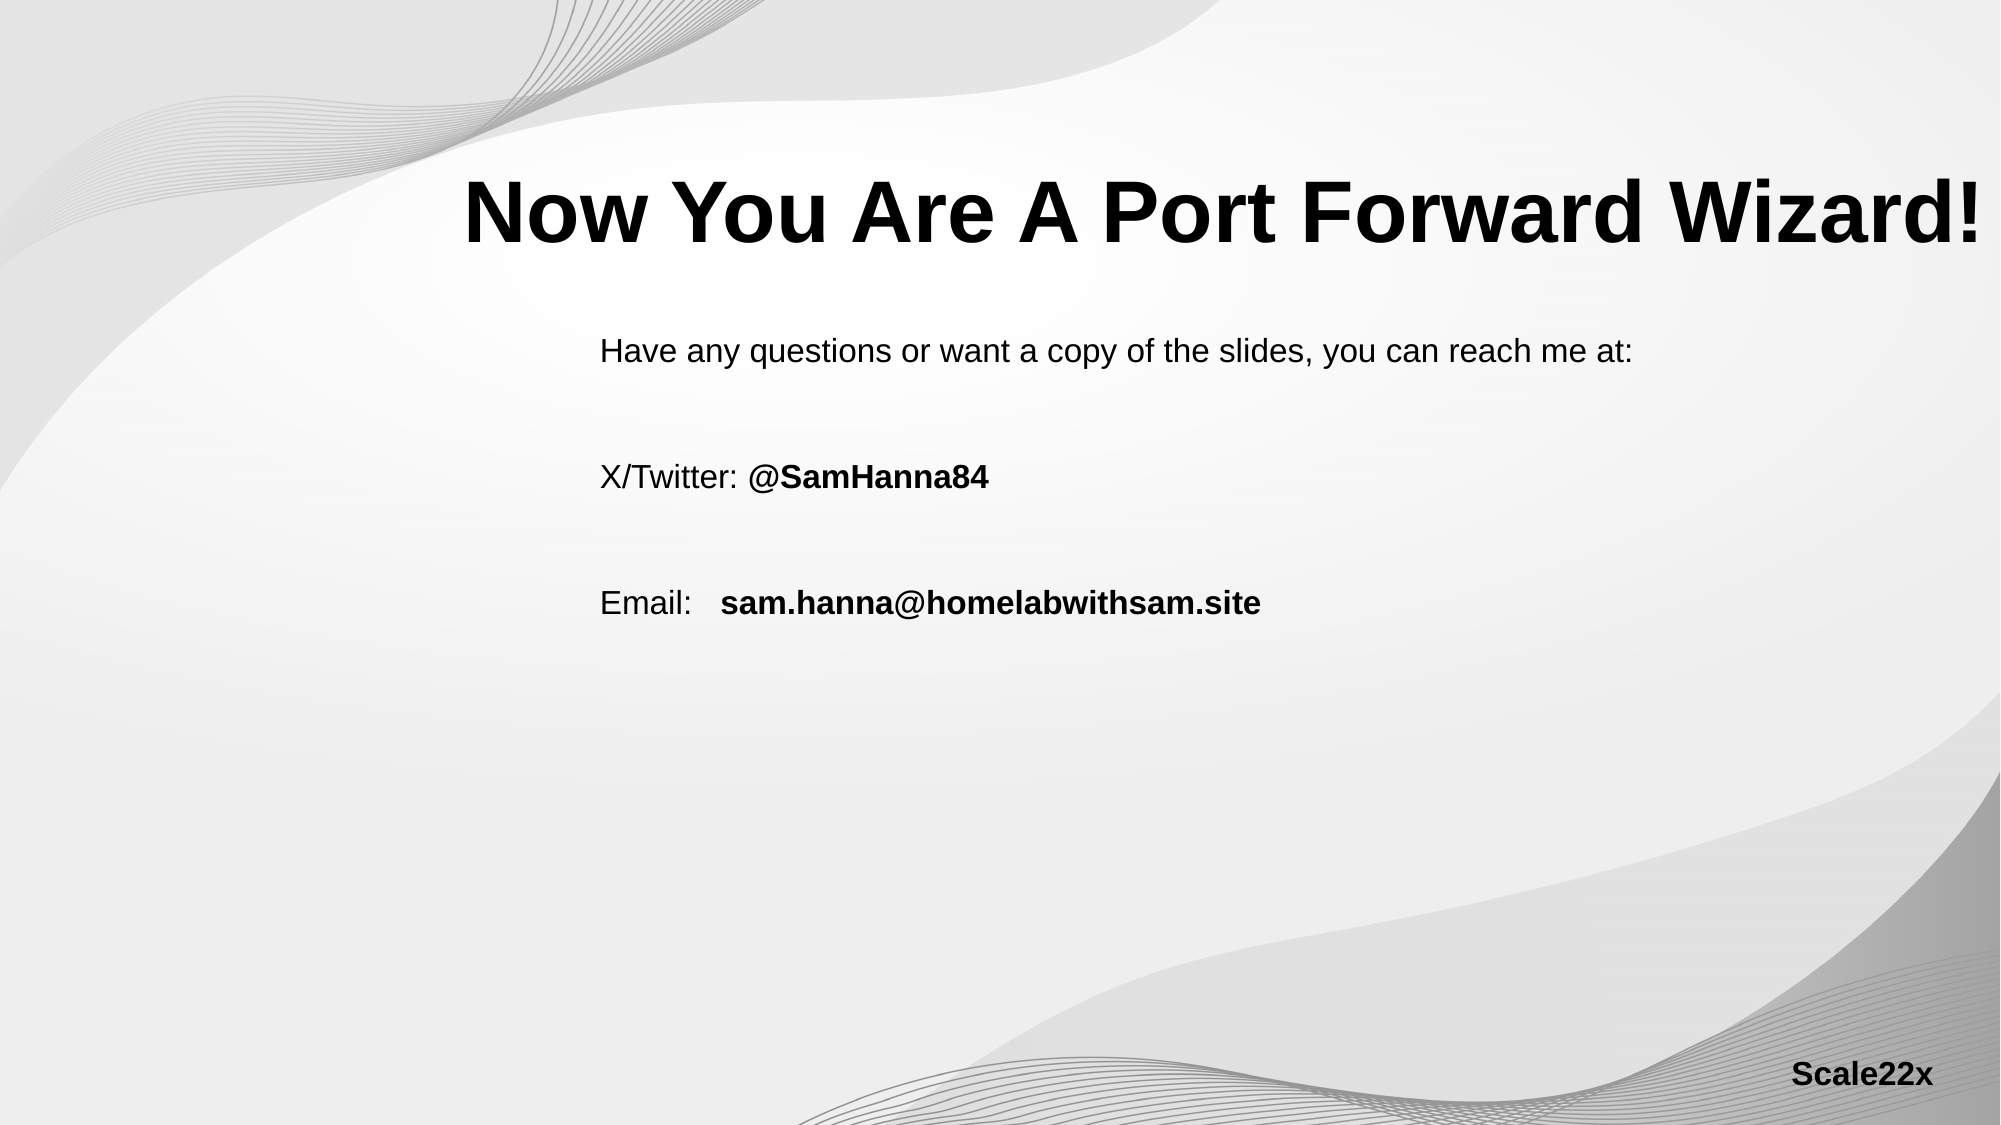

# Now You Are A Port Forward Wizard!
Have any questions or want a copy of the slides, you can reach me at:
X/Twitter: @SamHanna84
Email: sam.hanna@homelabwithsam.site
Scale22x